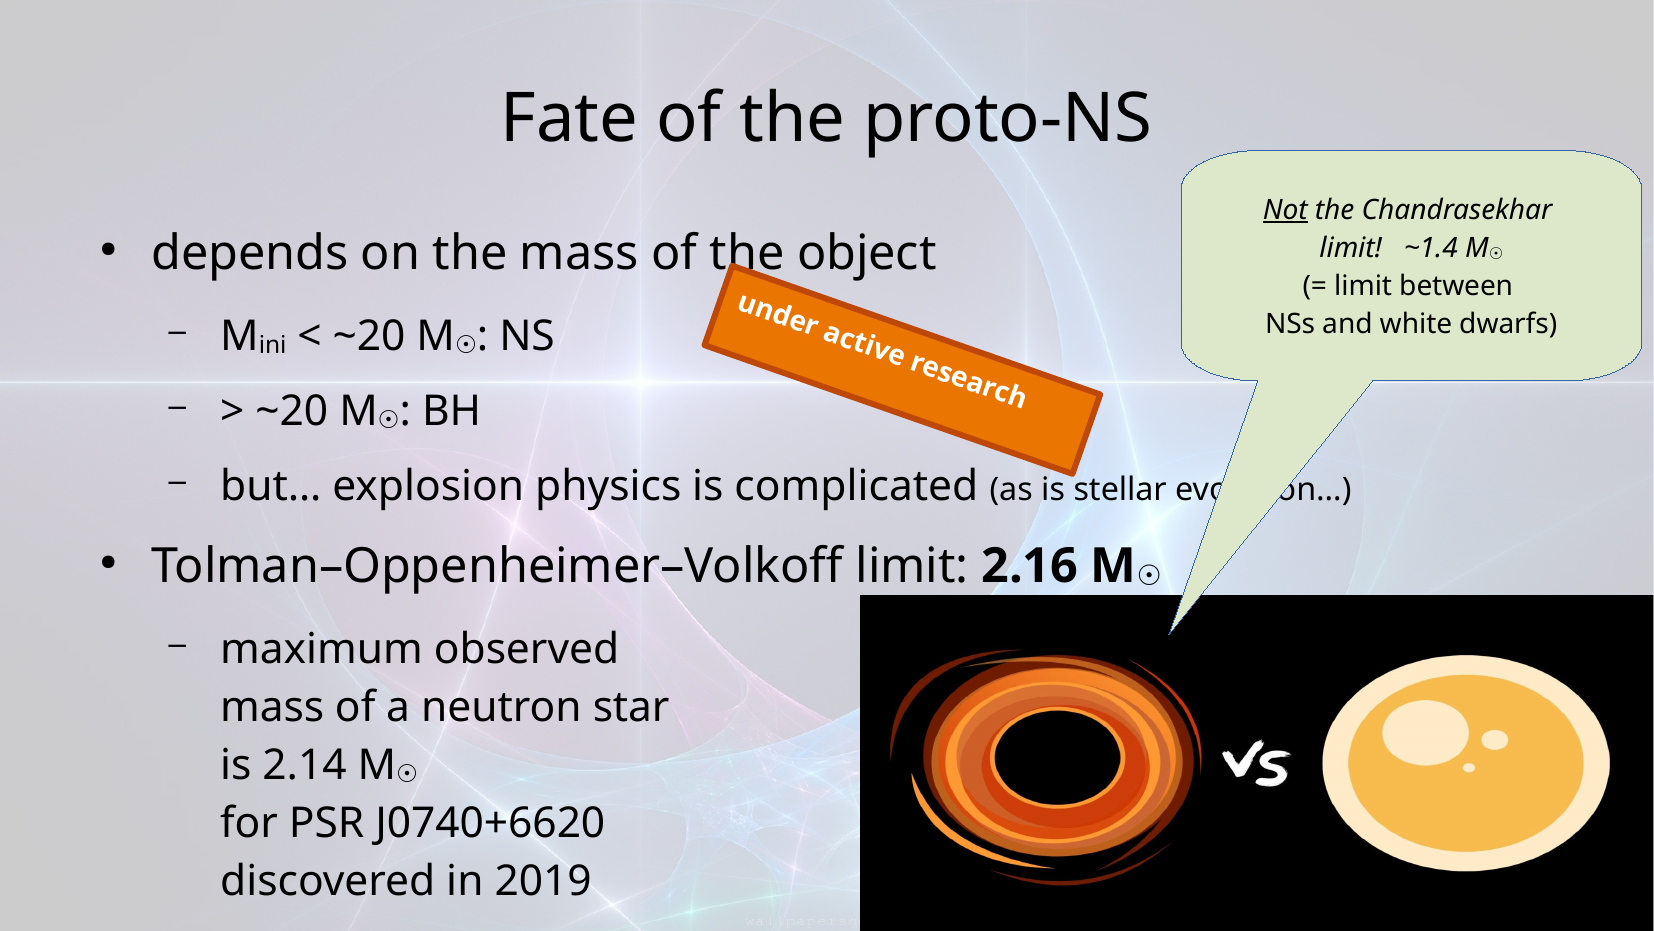

# Fate of the proto-NS
Not the Chandrasekhar
limit! ~1.4 M☉
(= limit between
NSs and white dwarfs)
depends on the mass of the object
Mini < ~20 M☉: NS
> ~20 M☉: BH
but… explosion physics is complicated (as is stellar evolution…)
Tolman–Oppenheimer–Volkoff limit: 2.16 M☉
maximum observed
mass of a neutron star
is 2.14 M☉
for PSR J0740+6620
discovered in 2019
under active research